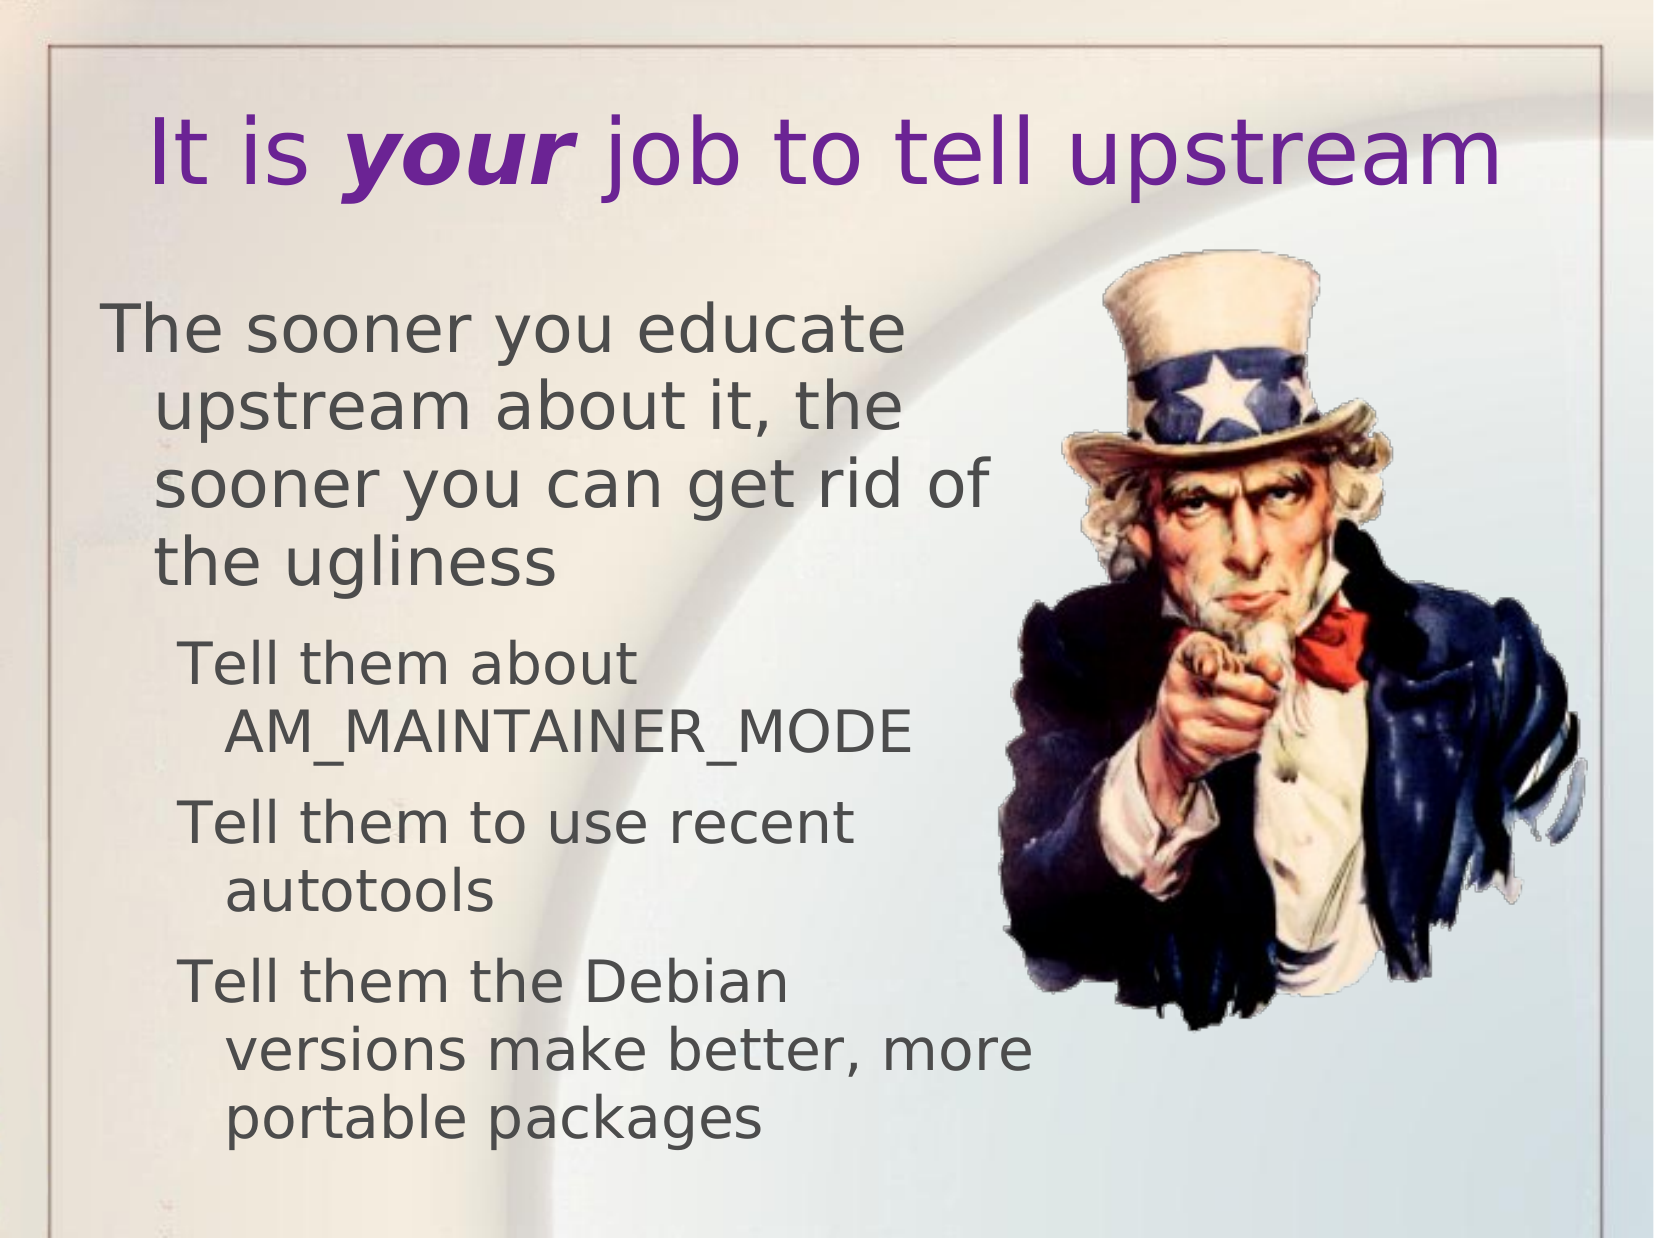

# It is your job to tell upstream
The sooner you educate upstream about it, the sooner you can get rid of the ugliness
Tell them about AM_MAINTAINER_MODE
Tell them to use recent autotools
Tell them the Debian versions make better, more portable packages